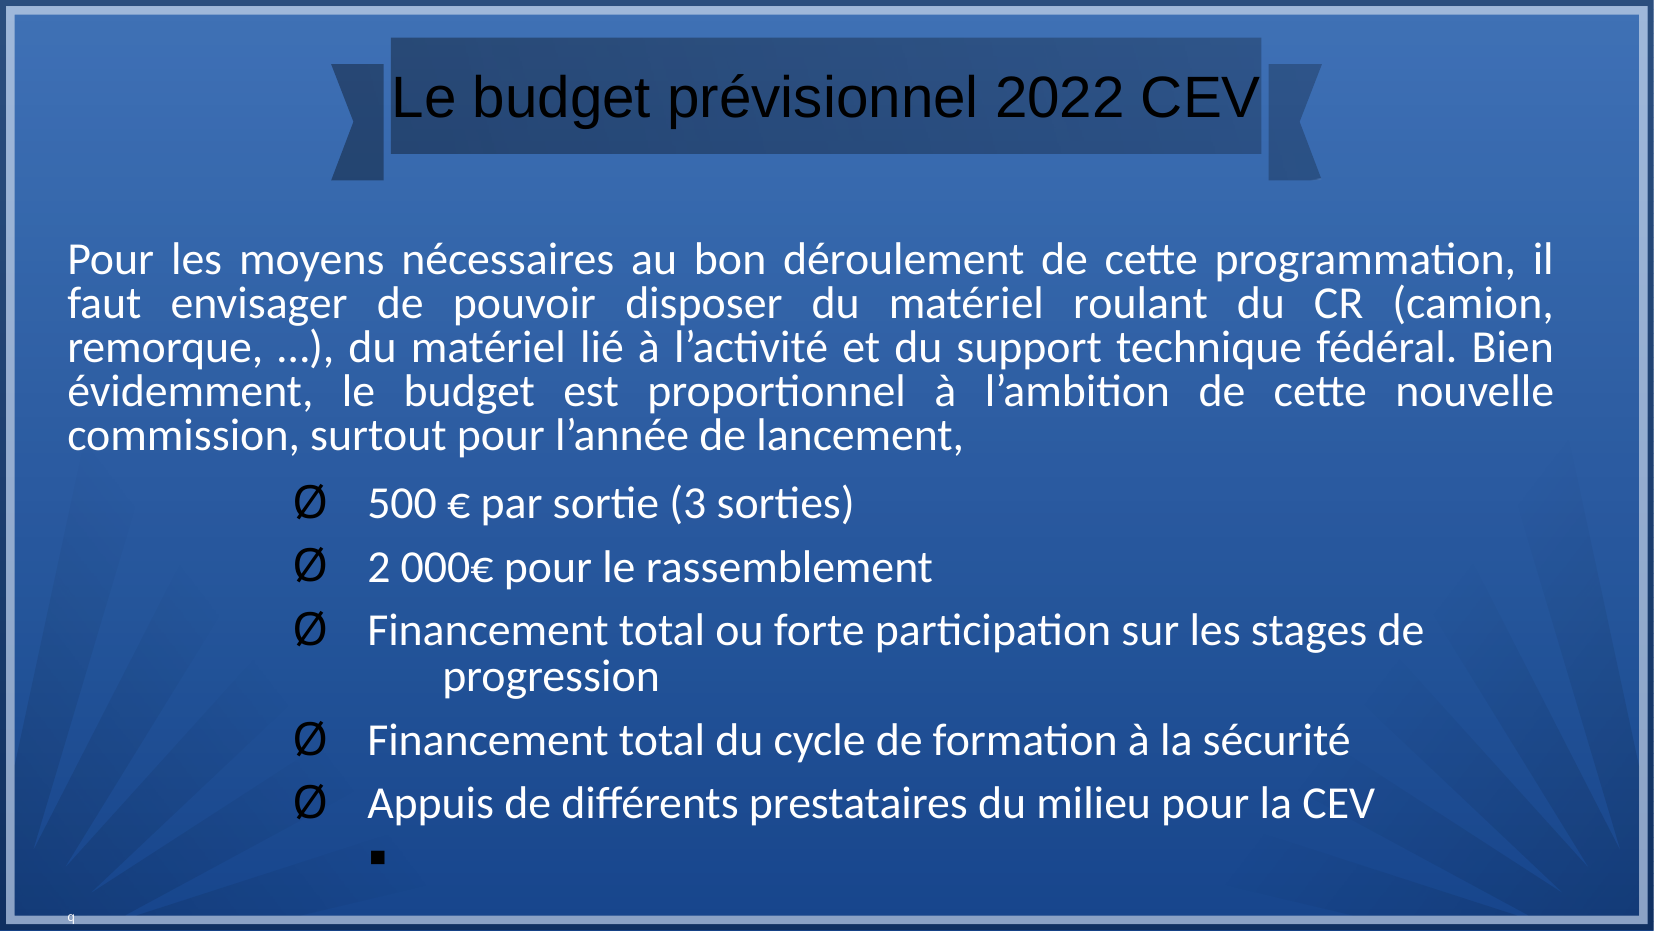

# Le budget prévisionnel 2022 CEV
Pour les moyens nécessaires au bon déroulement de cette programmation, il faut envisager de pouvoir disposer du matériel roulant du CR (camion, remorque, …), du matériel lié à l’activité et du support technique fédéral. Bien évidemment, le budget est proportionnel à l’ambition de cette nouvelle commission, surtout pour l’année de lancement,
500 € par sortie (3 sorties)
2 000€ pour le rassemblement
Financement total ou forte participation sur les stages de progression
Financement total du cycle de formation à la sécurité
Appuis de différents prestataires du milieu pour la CEV